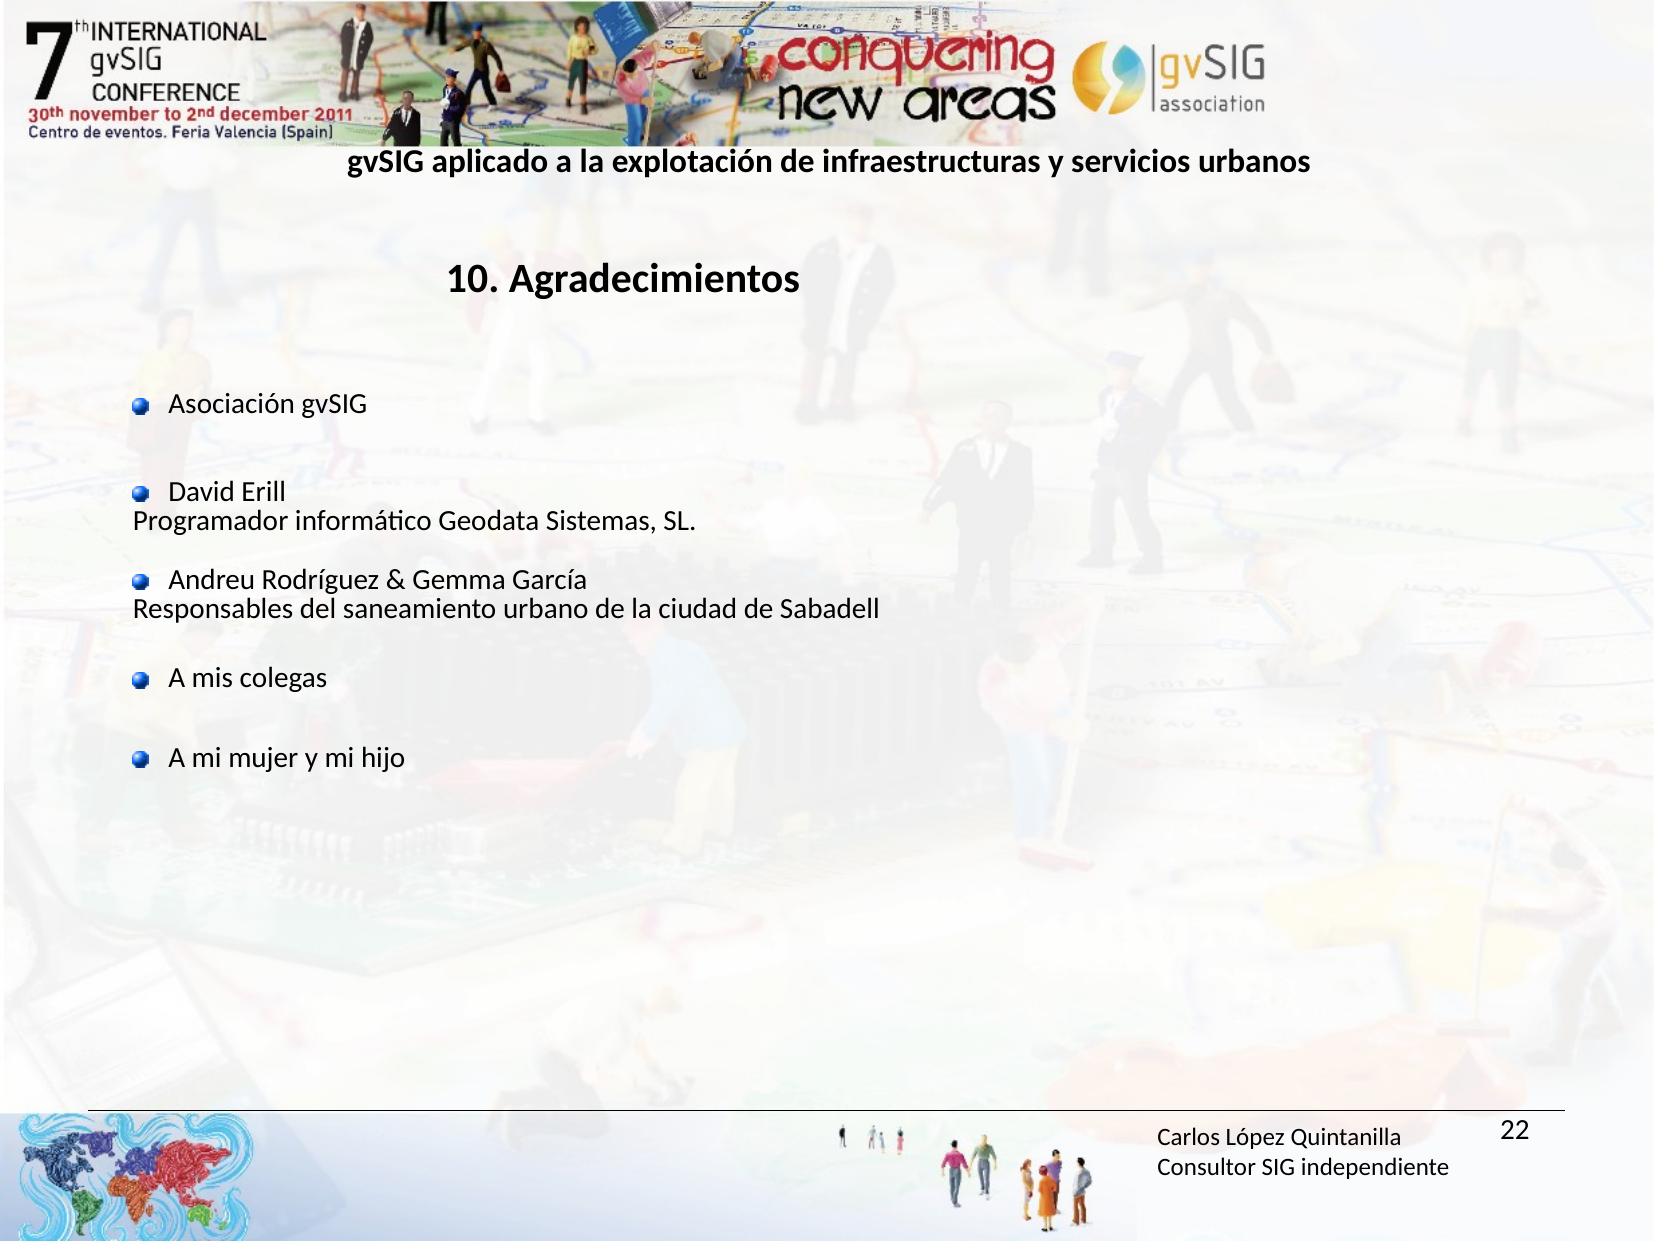

# gvSIG aplicado a la explotación de infraestructuras y servicios urbanos
10. Agradecimientos
Asociación gvSIG
David Erill
Programador informático Geodata Sistemas, SL.
Andreu Rodríguez & Gemma García
Responsables del saneamiento urbano de la ciudad de Sabadell
A mis colegas
A mi mujer y mi hijo
Carlos López Quintanilla
Consultor SIG independiente